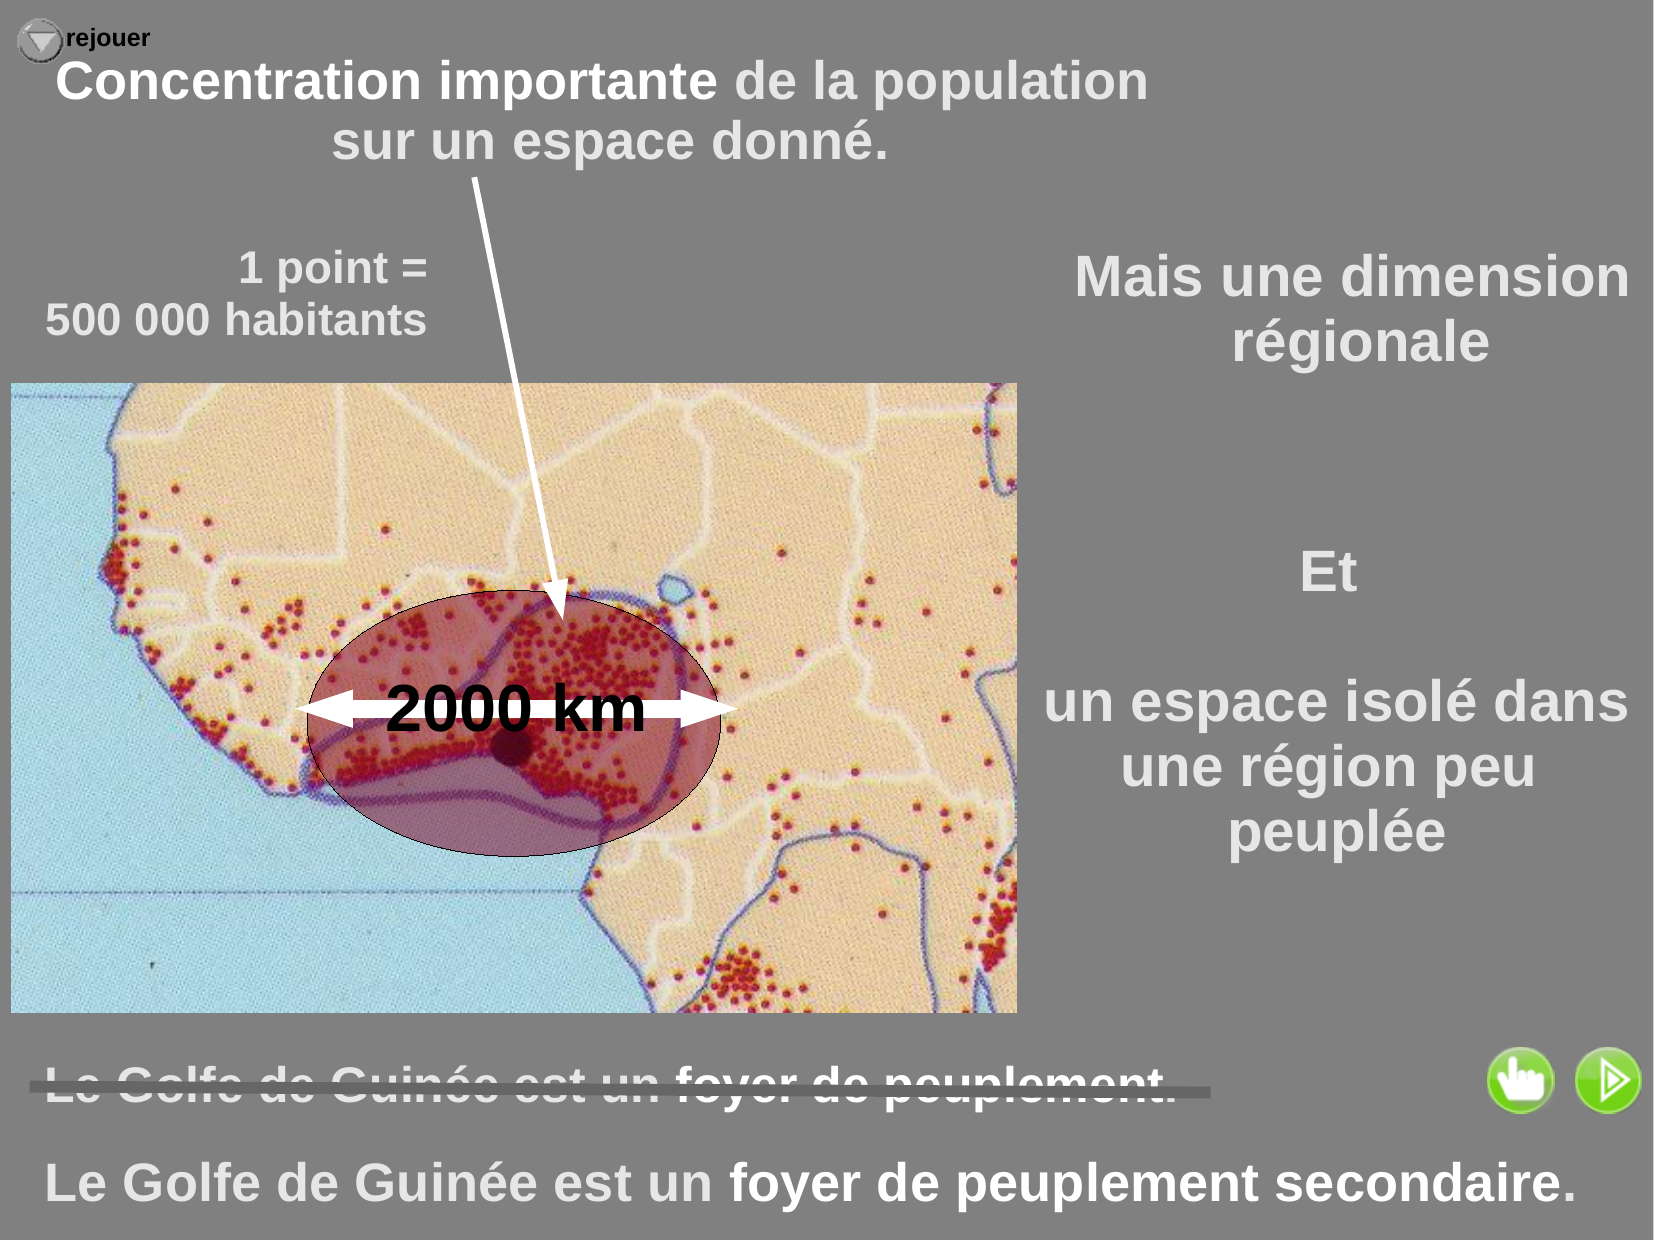

rejouer
Concentration importante de la population
 sur un espace donné.
 1 point =
500 000 habitants
Mais une dimension
régionale
2000 km
Et
un espace isolé dans
une région peu
peuplée
Le Golfe de Guinée est un foyer de peuplement secondaire.
Le Golfe de Guinée est un foyer de peuplement.